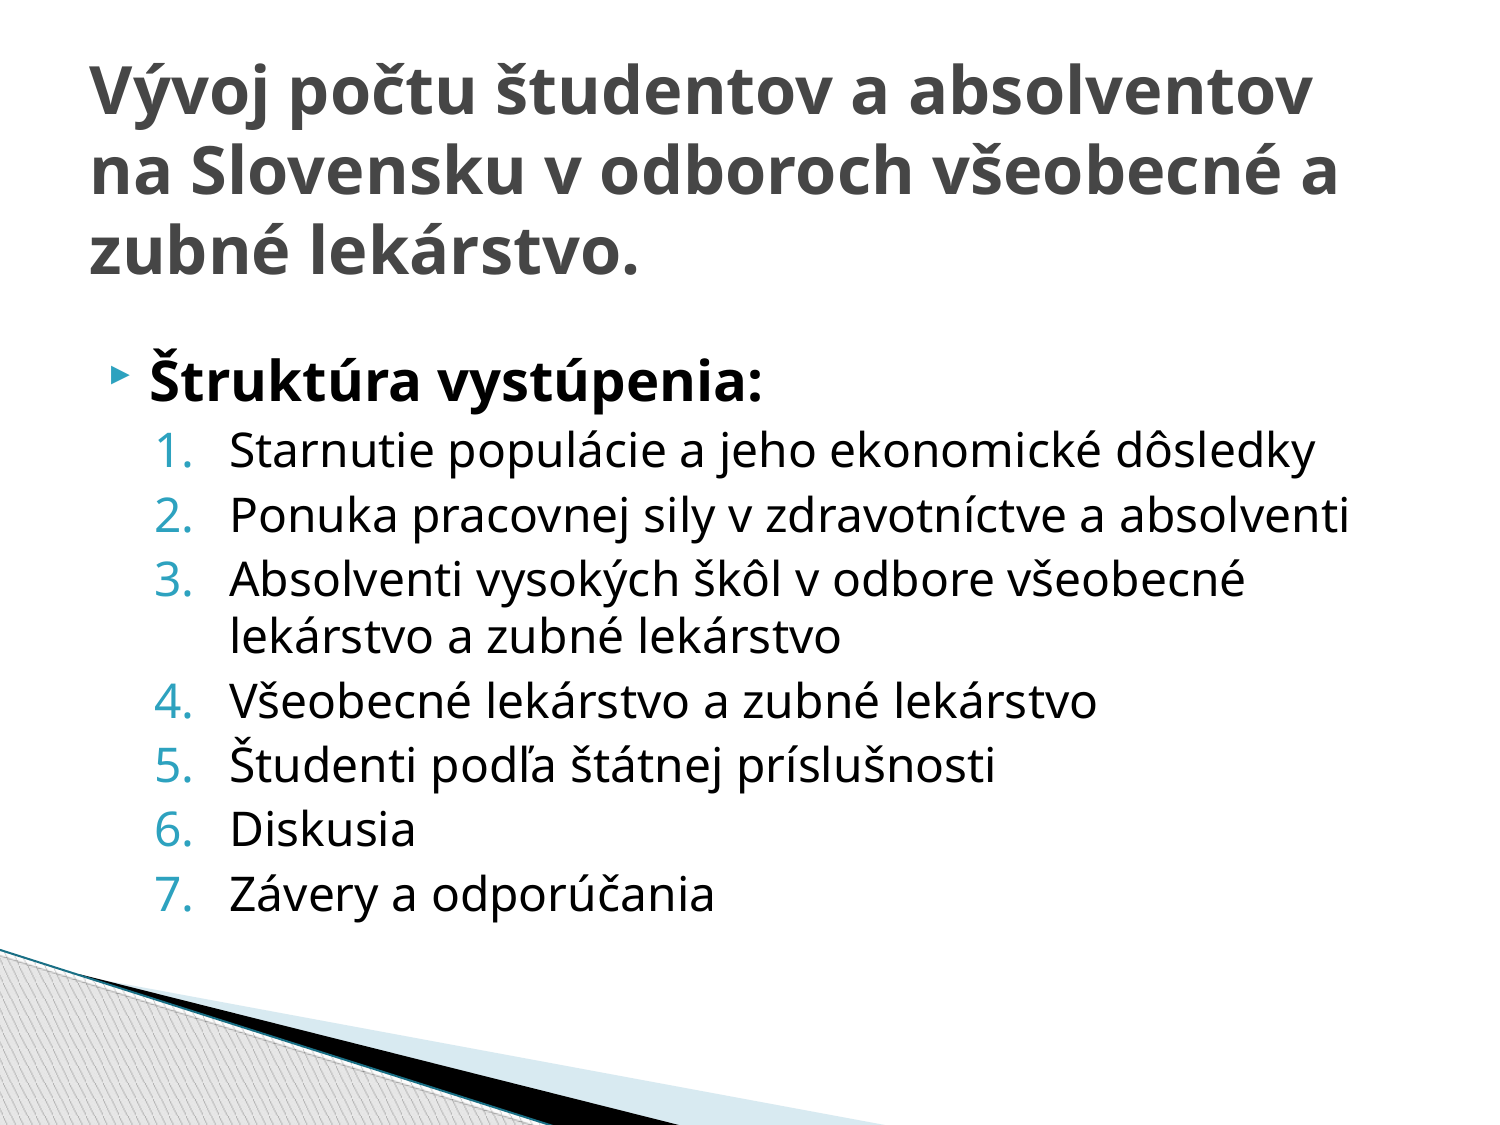

Vývoj počtu študentov a absolventov na Slovensku v odboroch všeobecné a zubné lekárstvo.
# Štruktúra vystúpenia:
Starnutie populácie a jeho ekonomické dôsledky
Ponuka pracovnej sily v zdravotníctve a absolventi
Absolventi vysokých škôl v odbore všeobecné lekárstvo a zubné lekárstvo
Všeobecné lekárstvo a zubné lekárstvo
Študenti podľa štátnej príslušnosti
Diskusia
Závery a odporúčania